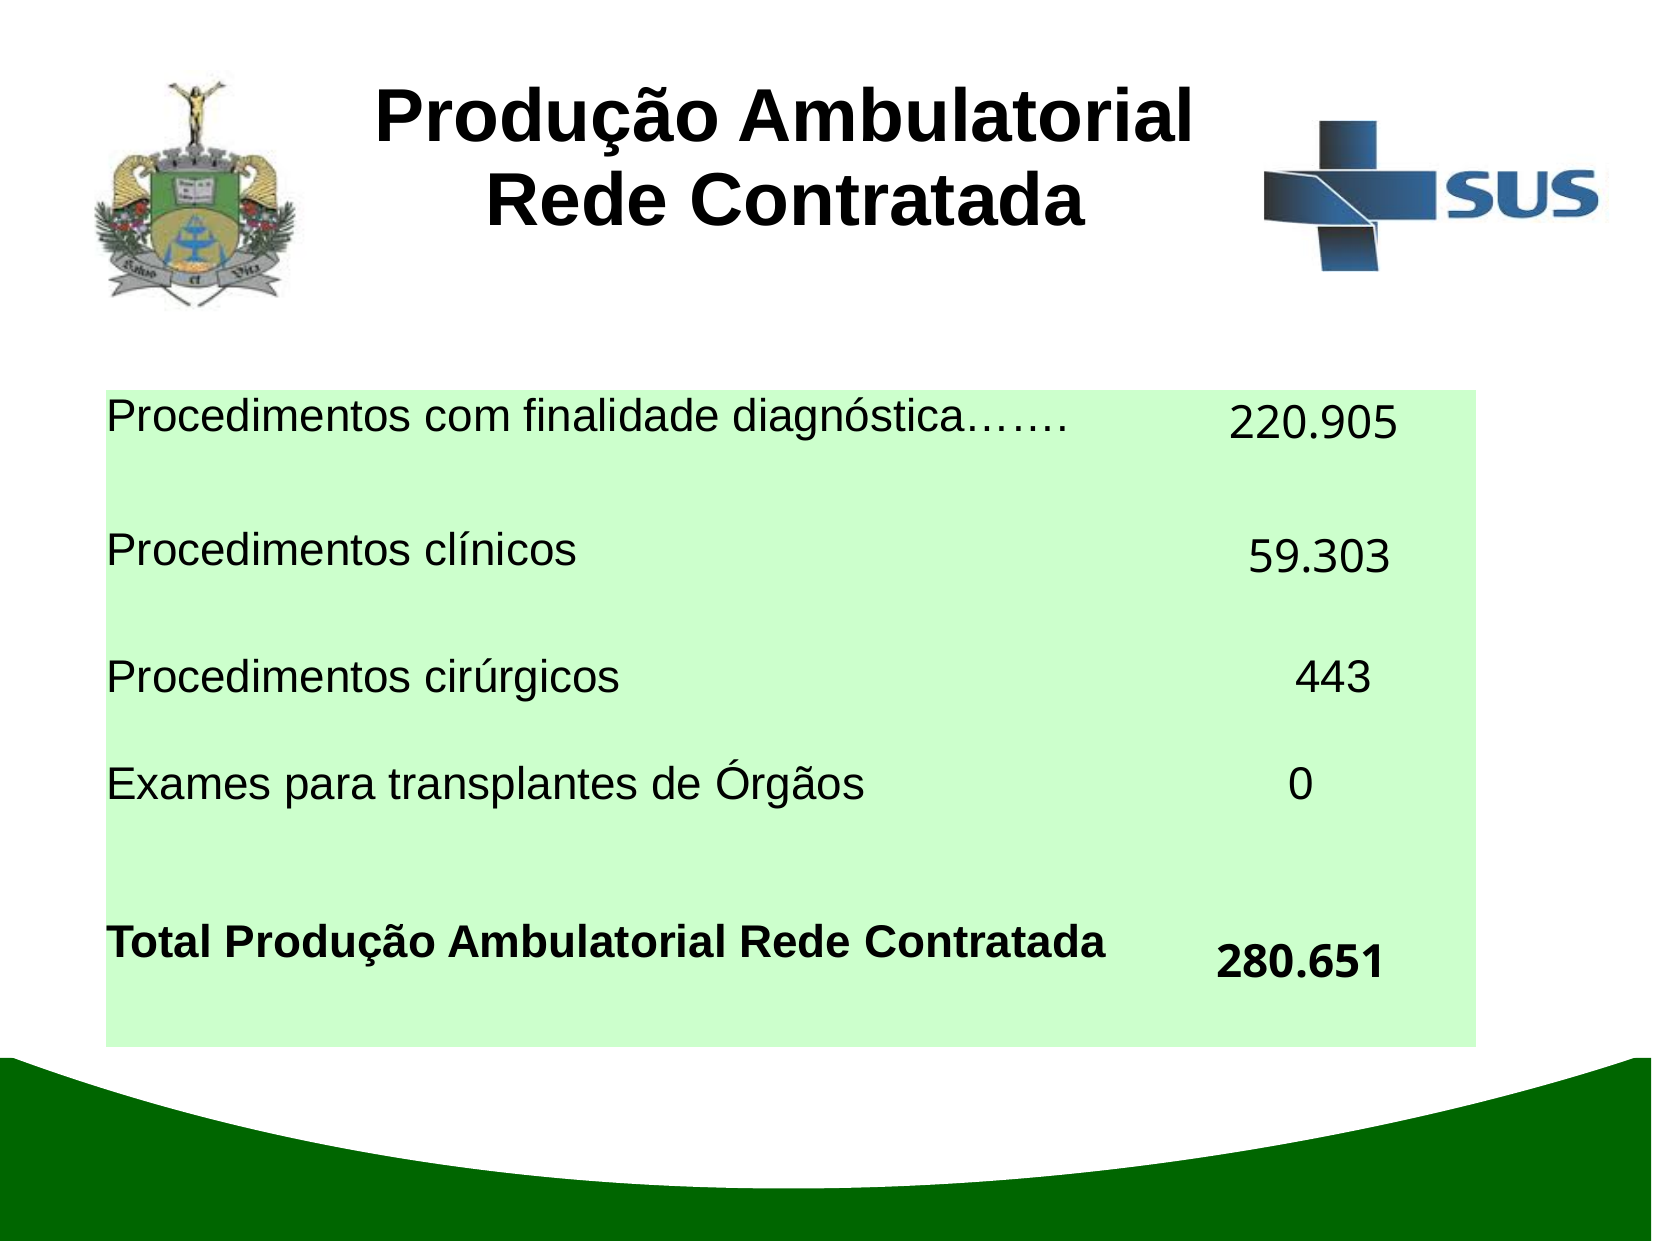

Produção Ambulatorial
Rede Contratada
| Procedimentos com finalidade diagnóstica……. | 220.905 |
| --- | --- |
| Procedimentos clínicos | 59.303 |
| Procedimentos cirúrgicos | 443 |
| Exames para transplantes de Órgãos | 0 |
| Total Produção Ambulatorial Rede Contratada | 280.651 |